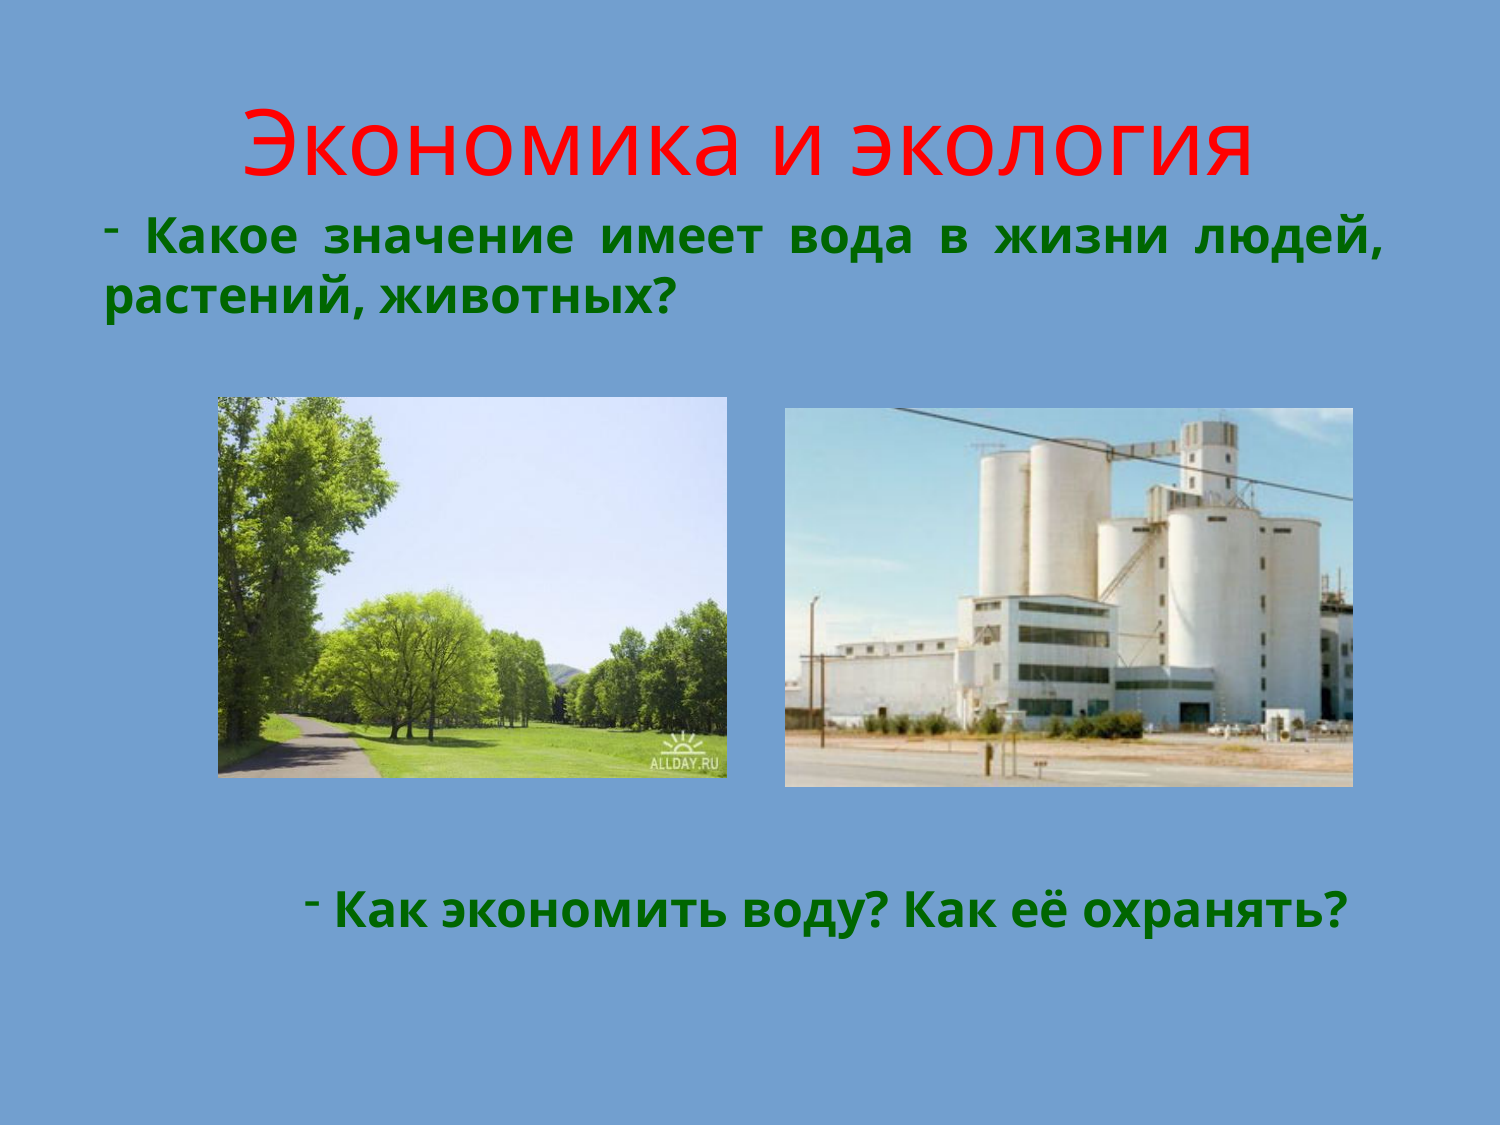

# Экономика и экология
 Какое значение имеет вода в жизни людей, растений, животных?
 Как экономить воду? Как её охранять?